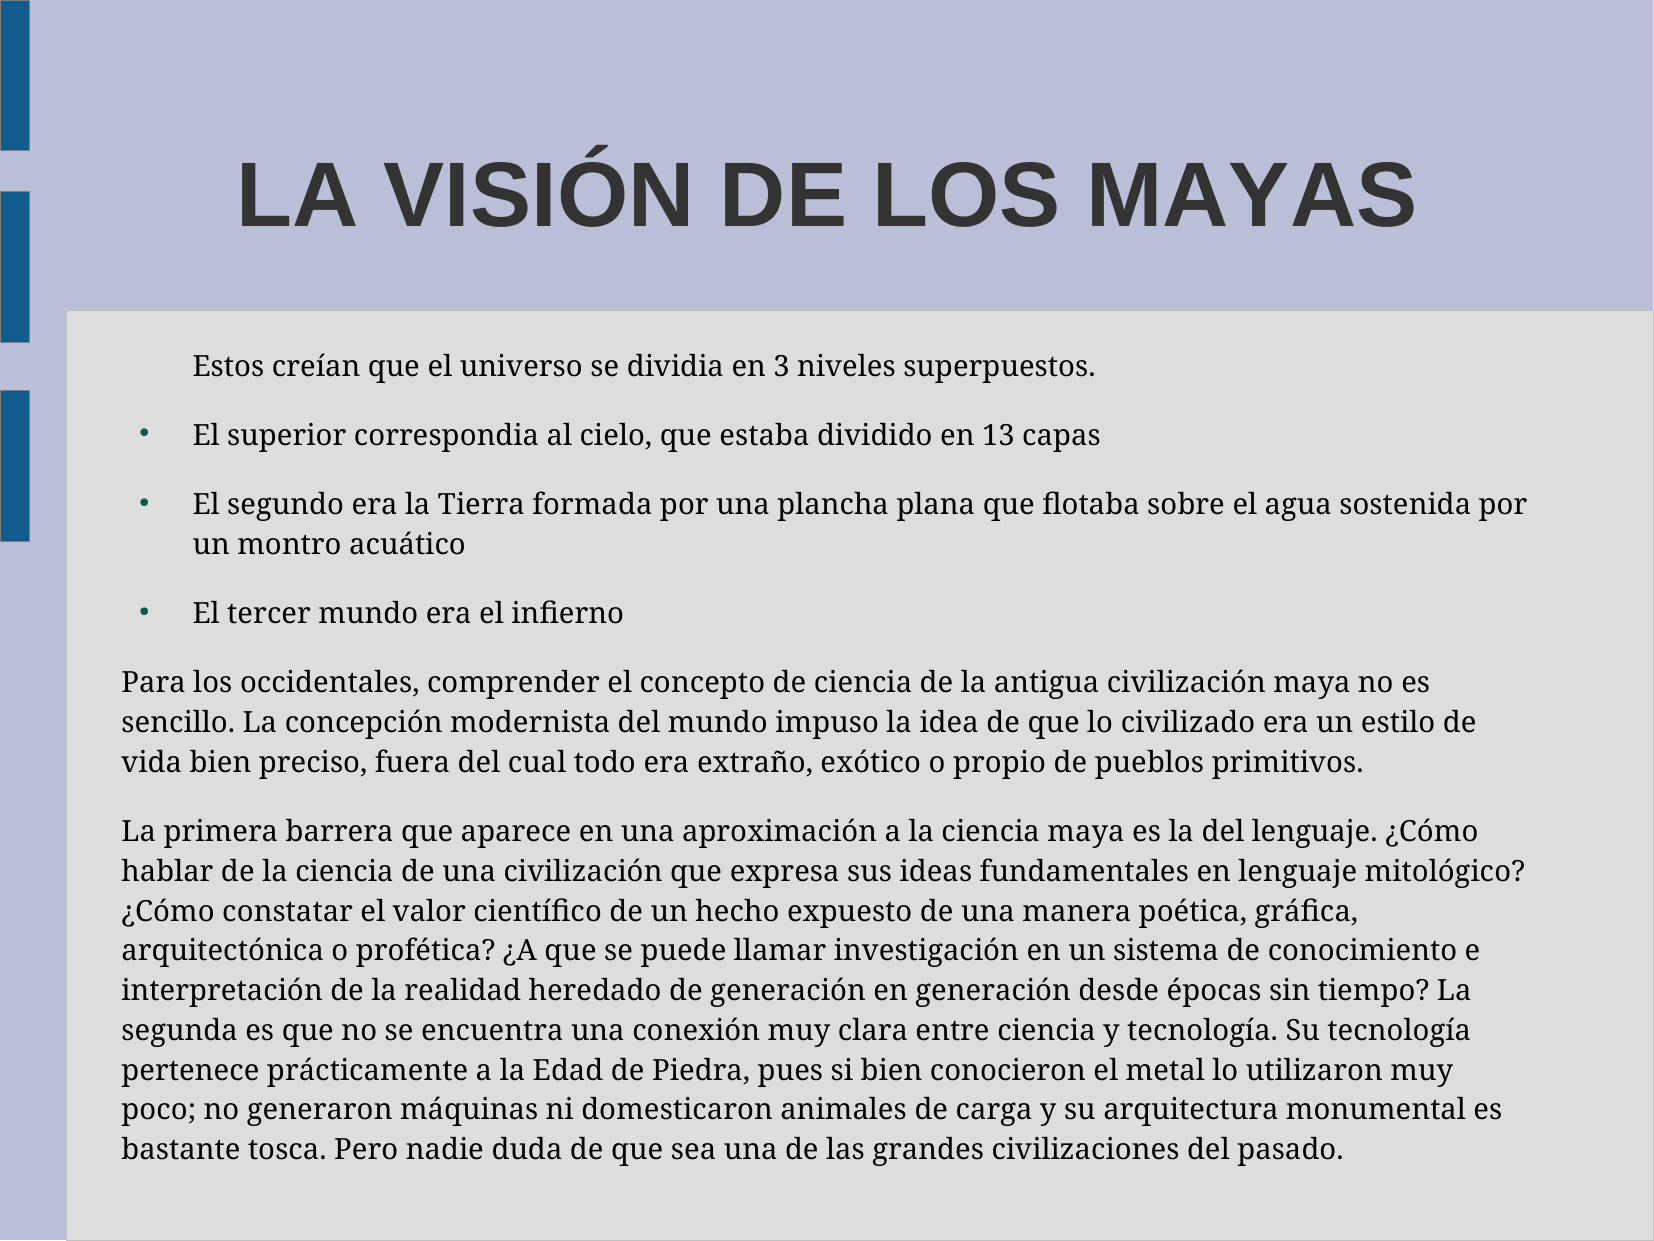

# LA VISIÓN DE LOS MAYAS
Estos creían que el universo se dividia en 3 niveles superpuestos.
El superior correspondia al cielo, que estaba dividido en 13 capas
El segundo era la Tierra formada por una plancha plana que flotaba sobre el agua sostenida por un montro acuático
El tercer mundo era el infierno
Para los occidentales, comprender el concepto de ciencia de la antigua civilización maya no es sencillo. La concepción modernista del mundo impuso la idea de que lo civilizado era un estilo de vida bien preciso, fuera del cual todo era extraño, exótico o propio de pueblos primitivos.
La primera barrera que aparece en una aproximación a la ciencia maya es la del lenguaje. ¿Cómo hablar de la ciencia de una civilización que expresa sus ideas fundamentales en lenguaje mitológico? ¿Cómo constatar el valor científico de un hecho expuesto de una manera poética, gráfica, arquitectónica o profética? ¿A que se puede llamar investigación en un sistema de conocimiento e interpretación de la realidad heredado de generación en generación desde épocas sin tiempo? La segunda es que no se encuentra una conexión muy clara entre ciencia y tecnología. Su tecnología pertenece prácticamente a la Edad de Piedra, pues si bien conocieron el metal lo utilizaron muy poco; no generaron máquinas ni domesticaron animales de carga y su arquitectura monumental es bastante tosca. Pero nadie duda de que sea una de las grandes civilizaciones del pasado.